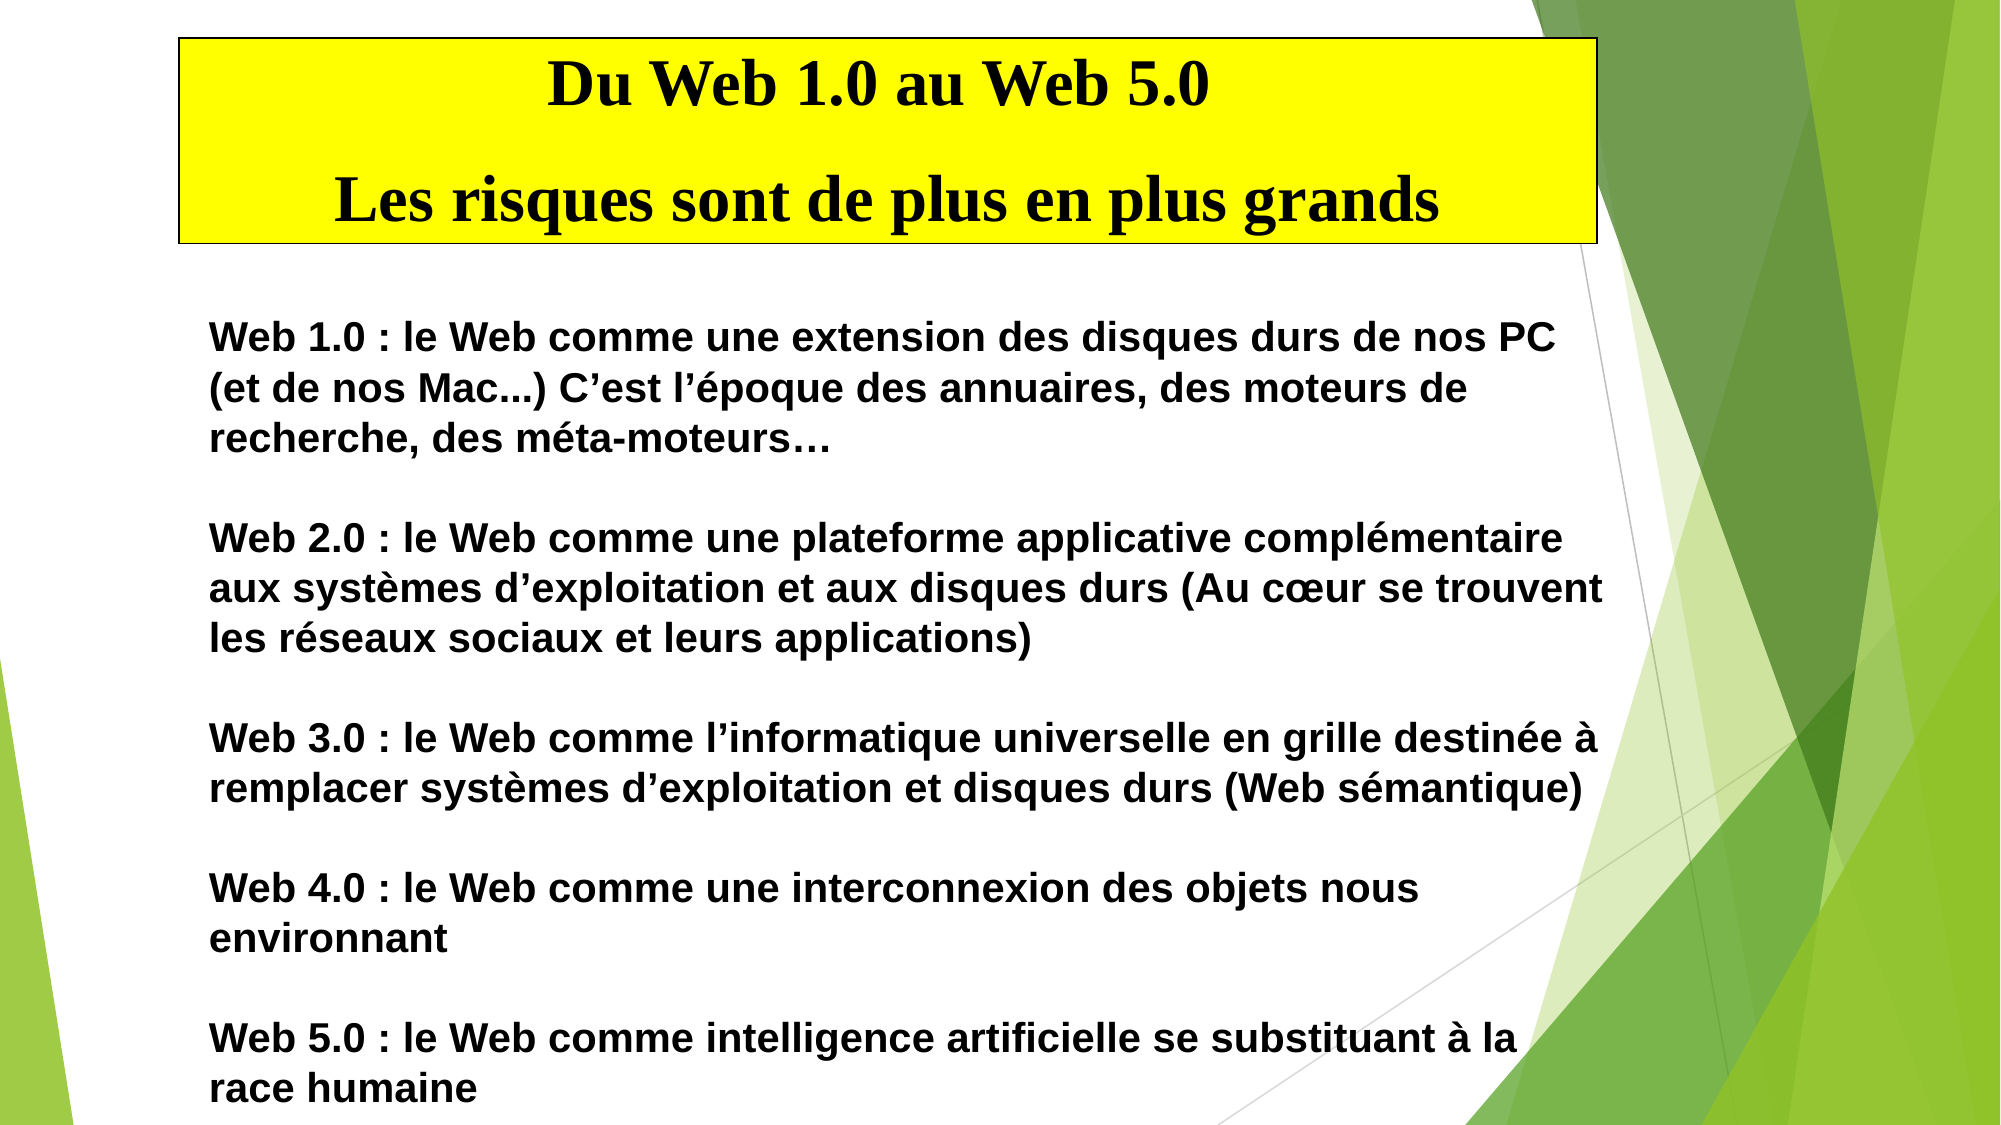

Du Web 1.0 au Web 5.0
Les risques sont de plus en plus grands
Web 1.0 : le Web comme une extension des disques durs de nos PC (et de nos Mac...) C’est l’époque des annuaires, des moteurs de recherche, des méta-moteurs…
Web 2.0 : le Web comme une plateforme applicative complémentaire aux systèmes d’exploitation et aux disques durs (Au cœur se trouvent les réseaux sociaux et leurs applications)
Web 3.0 : le Web comme l’informatique universelle en grille destinée à remplacer systèmes d’exploitation et disques durs (Web sémantique)
Web 4.0 : le Web comme une interconnexion des objets nous environnant
Web 5.0 : le Web comme intelligence artificielle se substituant à la race humaine